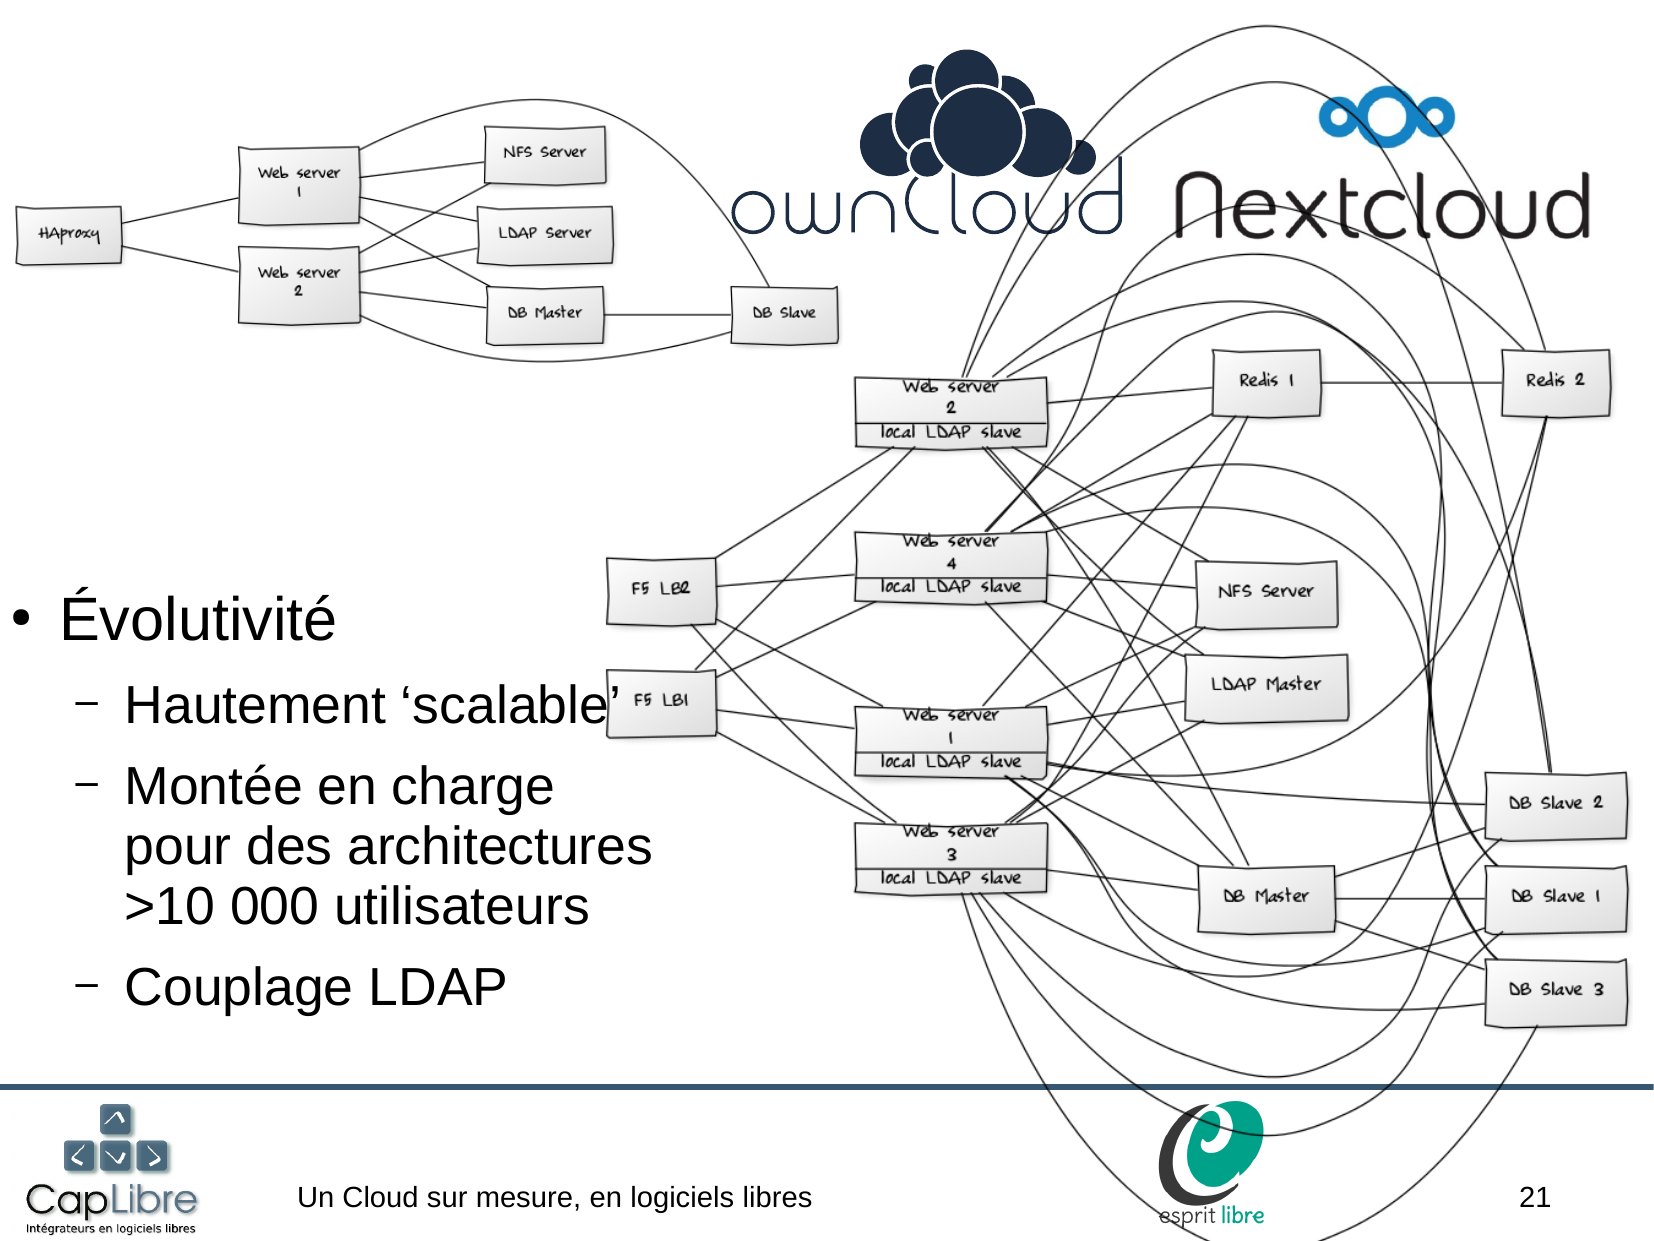

# Évolutivité
Hautement ‘scalable’
Montée en charge pour des architectures >10 000 utilisateurs
Couplage LDAP
Un Cloud sur mesure, en logiciels libres